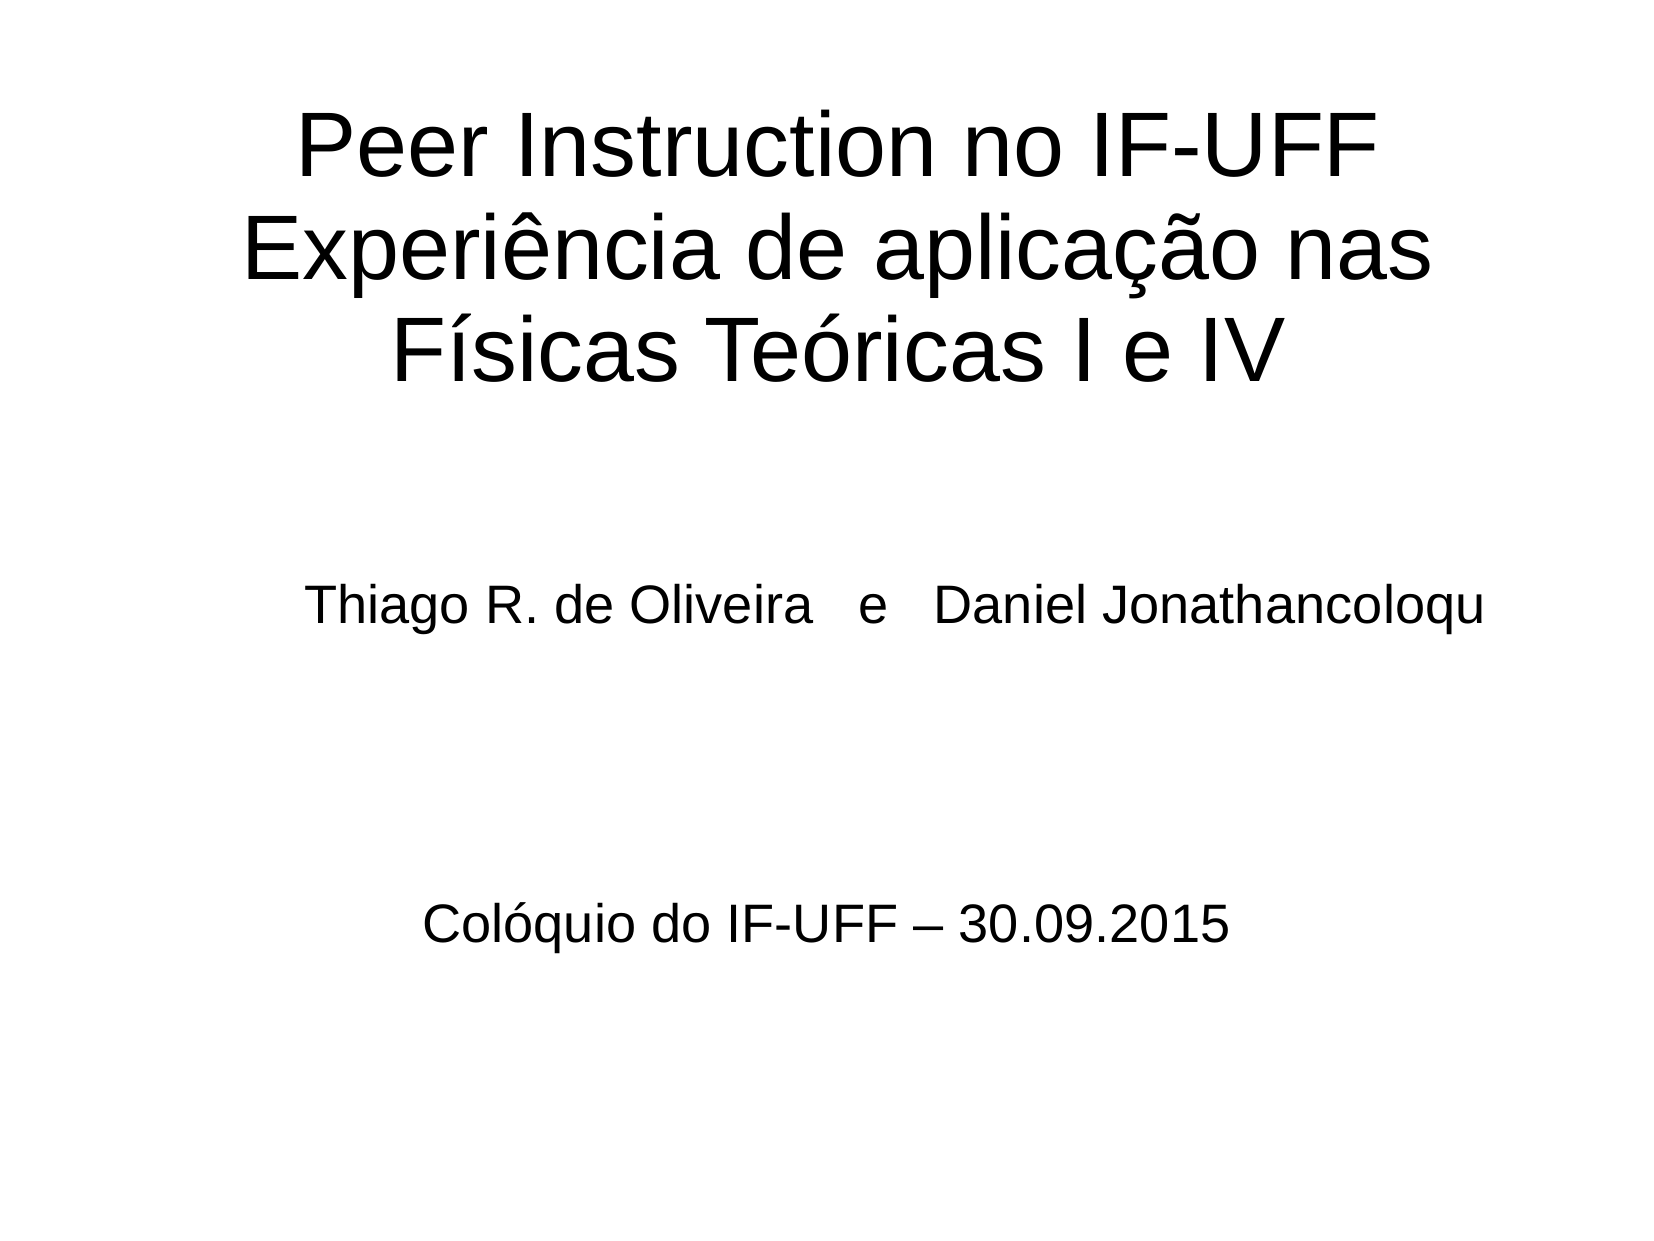

# Peer Instruction no IF-UFF Experiência de aplicação nas Físicas Teóricas I e IV
Thiago R. de Oliveira e Daniel Jonathancoloqu
Colóquio do IF-UFF – 30.09.2015